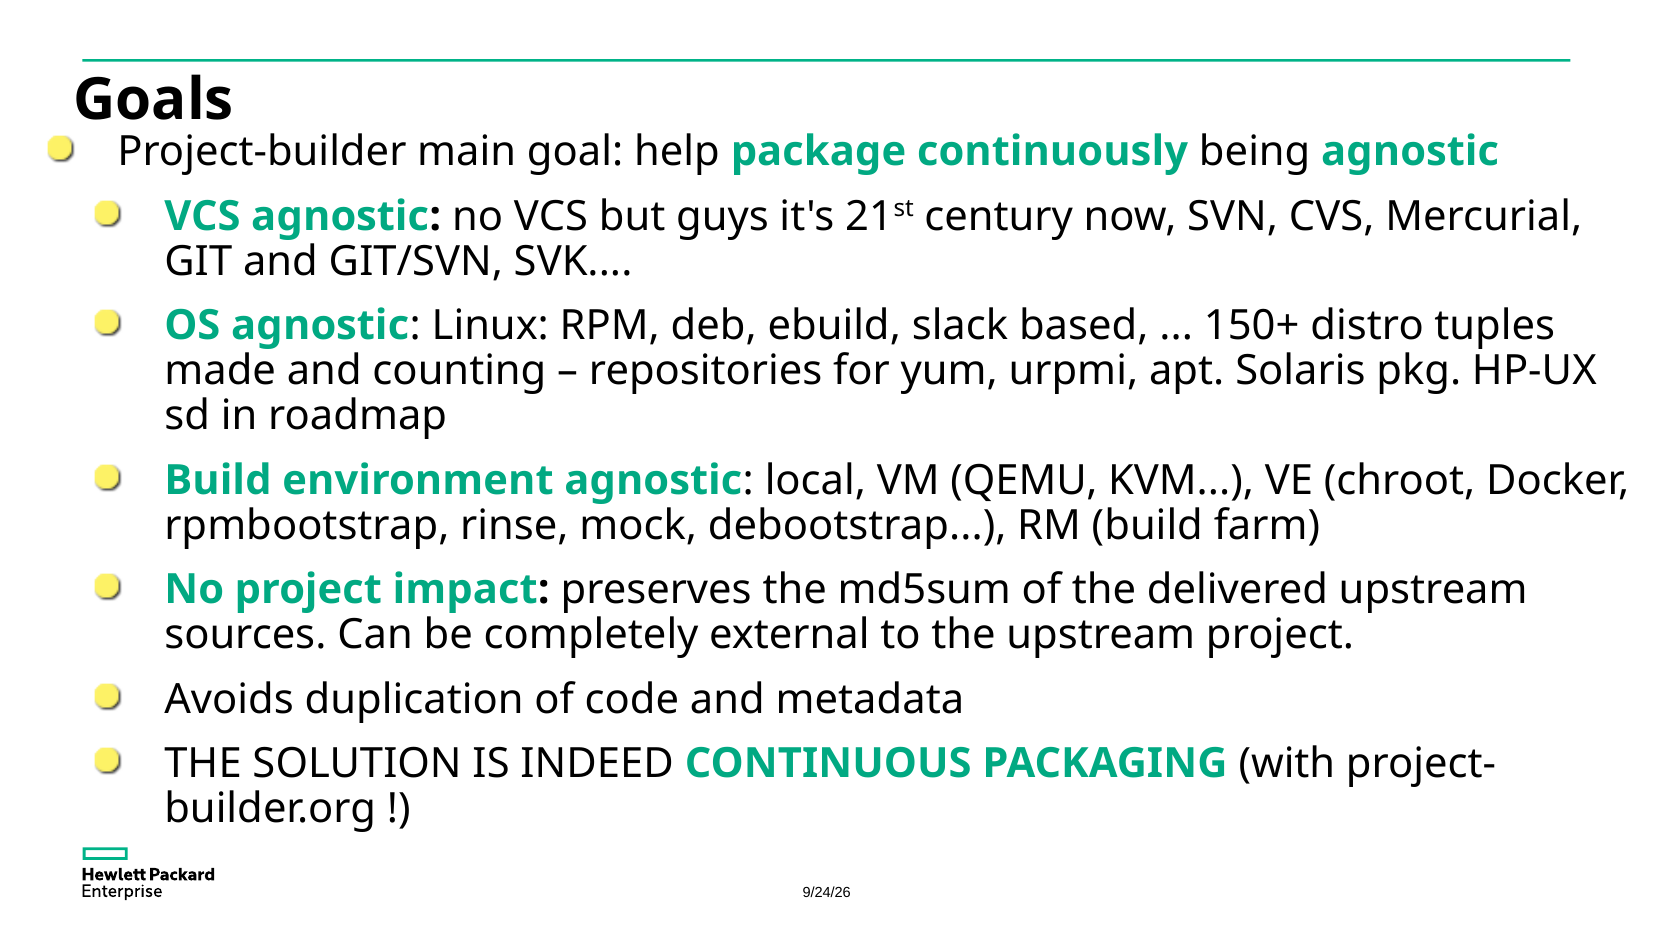

Goals
# Project-builder main goal: help package continuously being agnostic
VCS agnostic: no VCS but guys it's 21st century now, SVN, CVS, Mercurial, GIT and GIT/SVN, SVK....
OS agnostic: Linux: RPM, deb, ebuild, slack based, ... 150+ distro tuples made and counting – repositories for yum, urpmi, apt. Solaris pkg. HP-UX sd in roadmap
Build environment agnostic: local, VM (QEMU, KVM...), VE (chroot, Docker, rpmbootstrap, rinse, mock, debootstrap...), RM (build farm)
No project impact: preserves the md5sum of the delivered upstream sources. Can be completely external to the upstream project.
Avoids duplication of code and metadata
THE SOLUTION IS INDEED CONTINUOUS PACKAGING (with project-builder.org !)